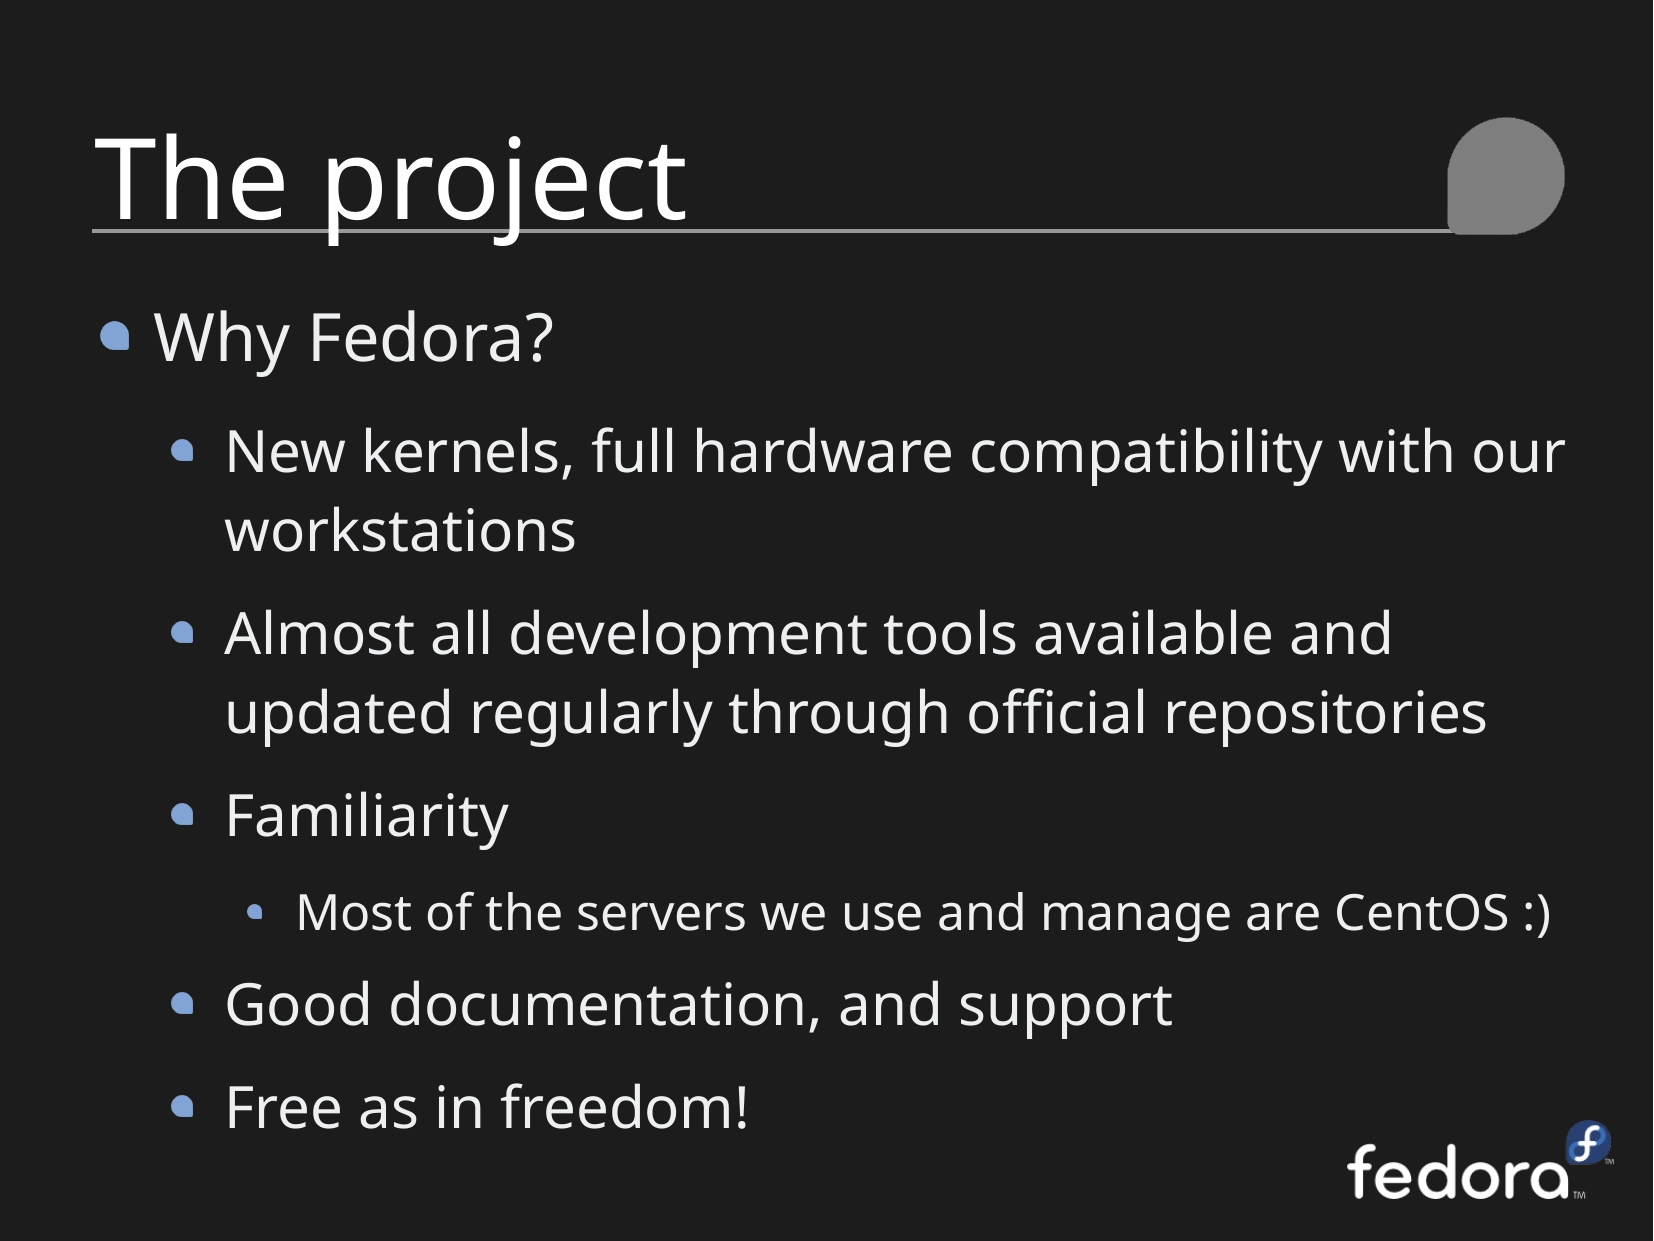

The project
# Why Fedora?
New kernels, full hardware compatibility with our workstations
Almost all development tools available and updated regularly through official repositories
Familiarity
Most of the servers we use and manage are CentOS :)
Good documentation, and support
Free as in freedom!